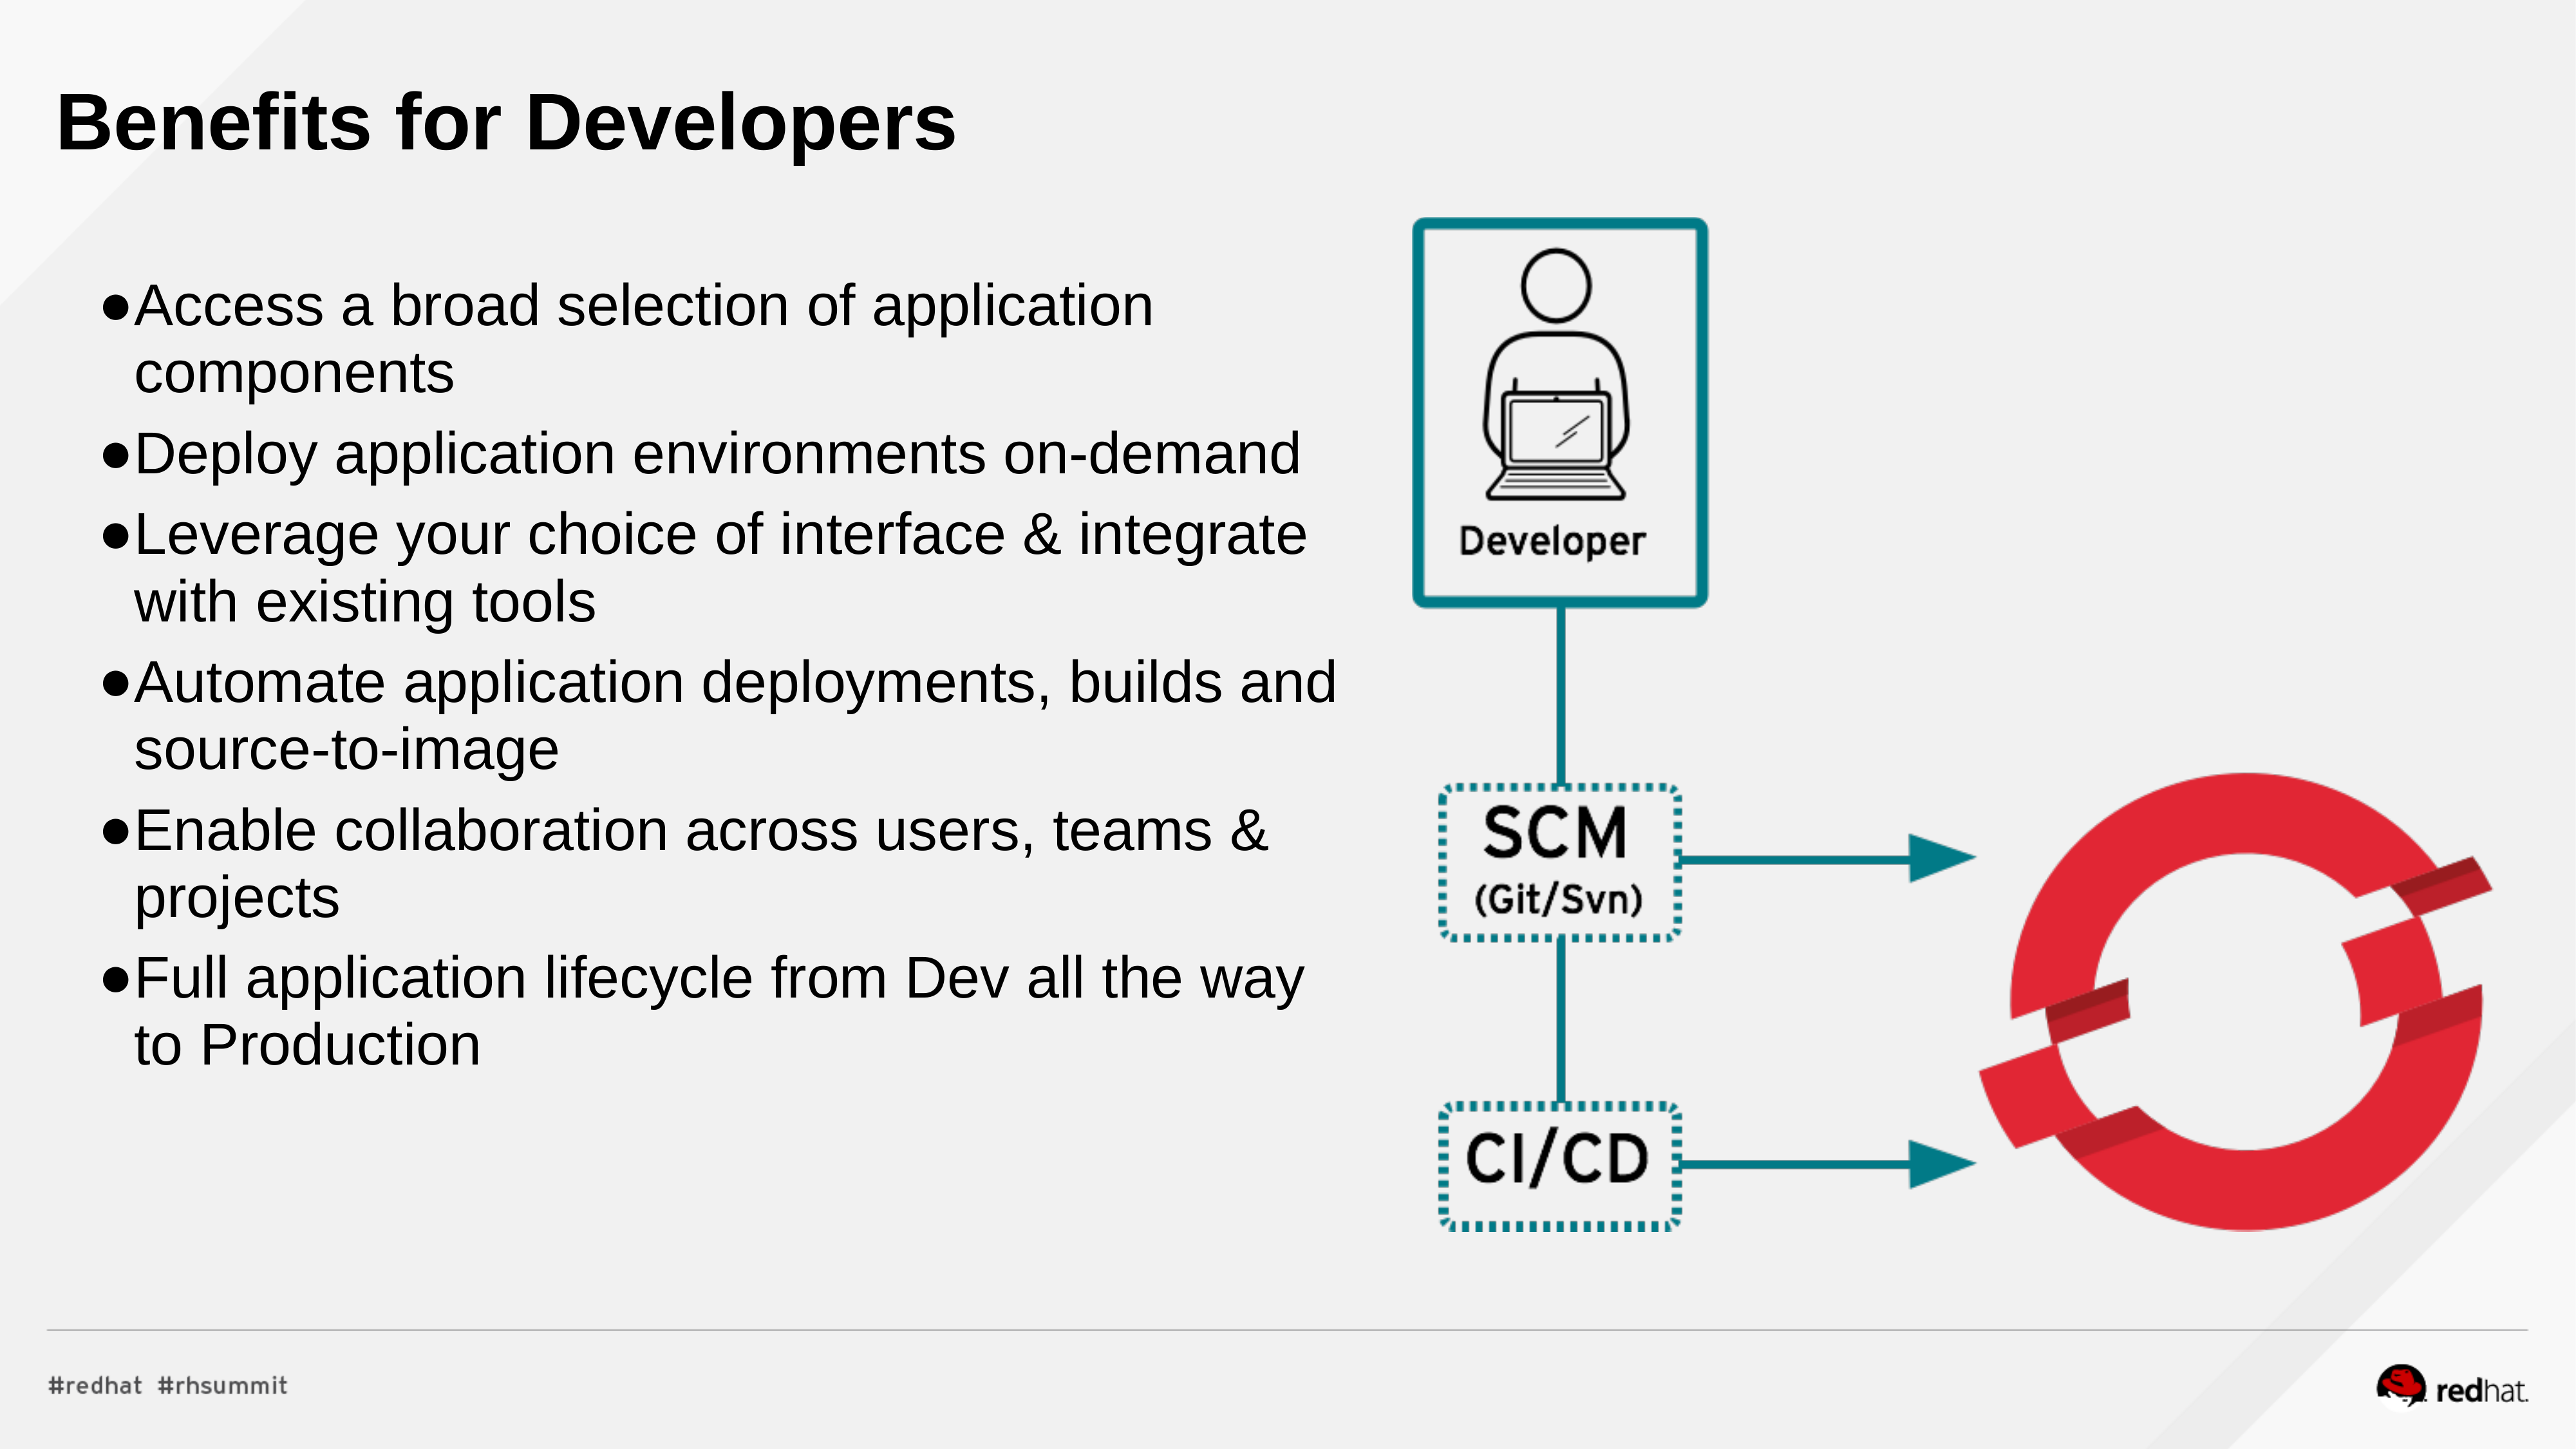

# Benefits for Developers
Access a broad selection of application components
Deploy application environments on-demand
Leverage your choice of interface & integrate with existing tools
Automate application deployments, builds and source-to-image
Enable collaboration across users, teams & projects
Full application lifecycle from Dev all the way to Production